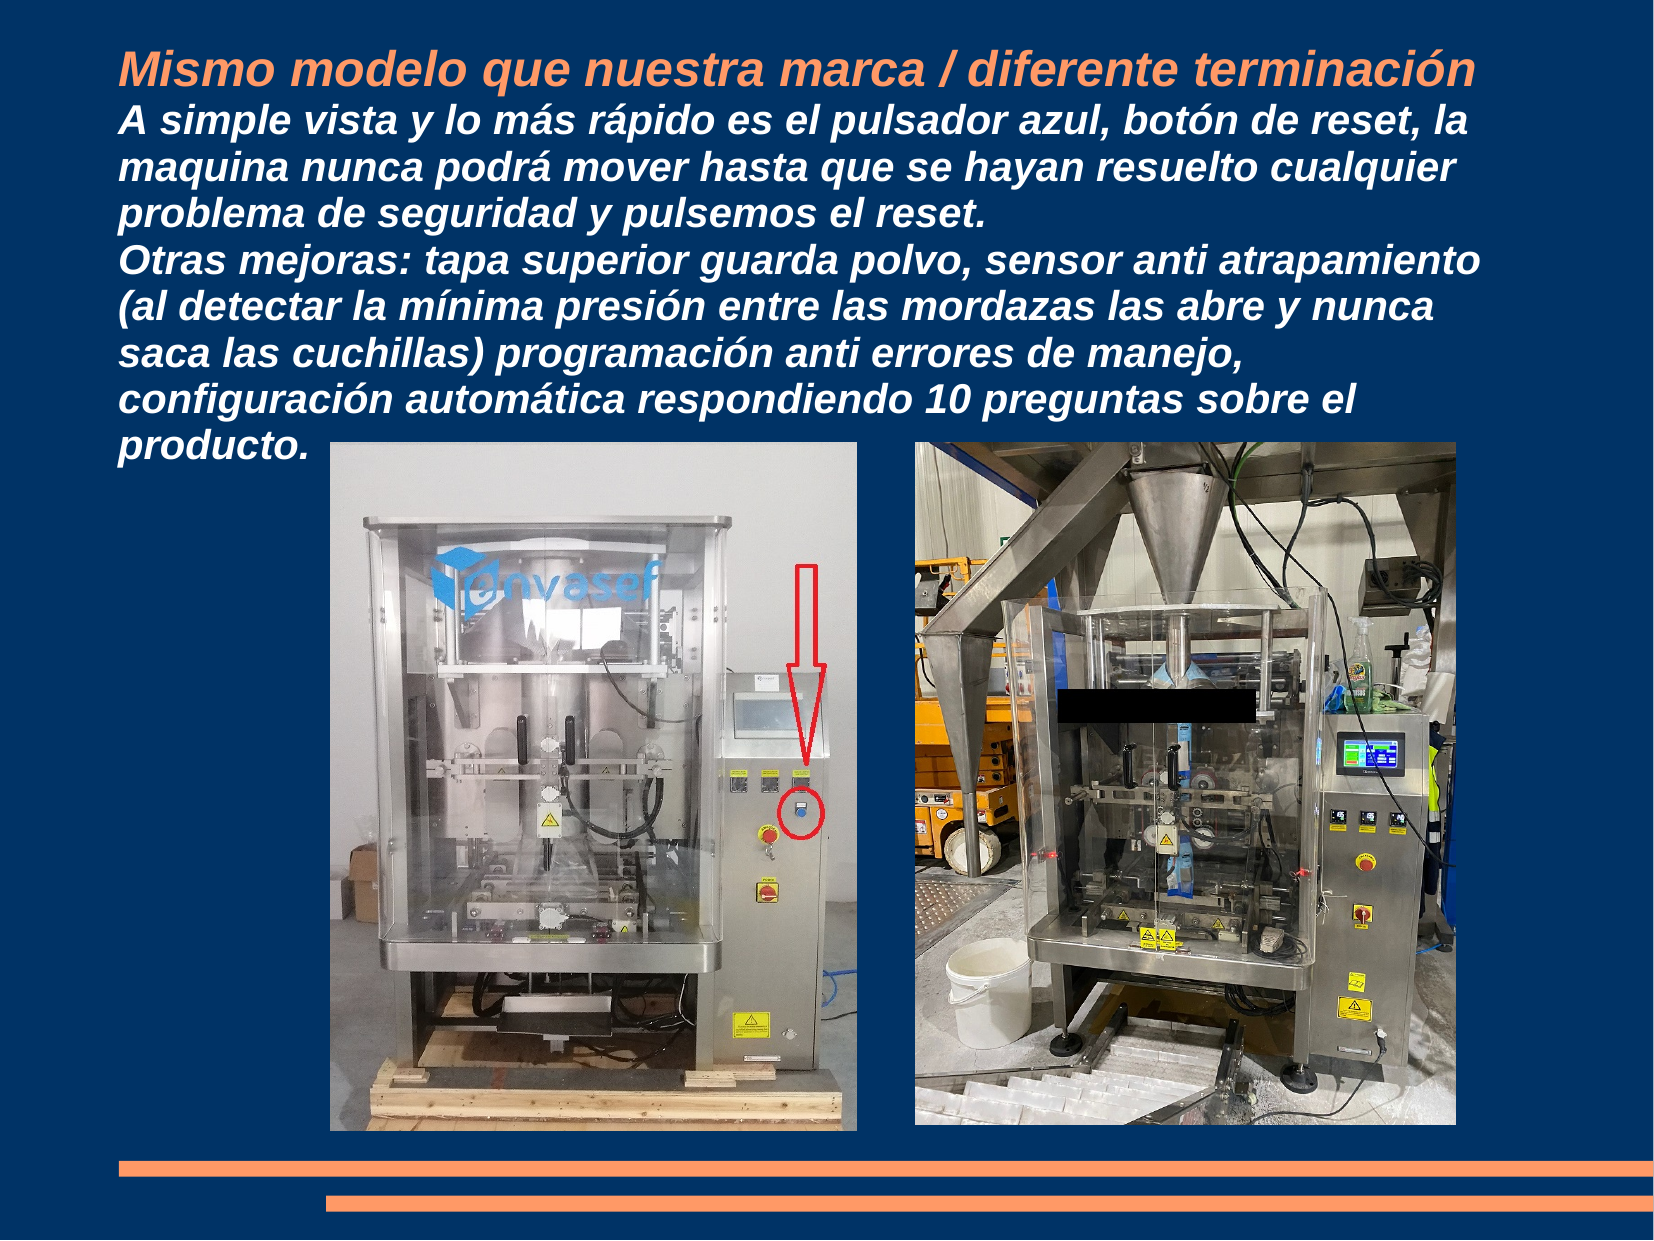

# Mismo modelo que nuestra marca / diferente terminación A simple vista y lo más rápido es el pulsador azul, botón de reset, la maquina nunca podrá mover hasta que se hayan resuelto cualquier problema de seguridad y pulsemos el reset. Otras mejoras: tapa superior guarda polvo, sensor anti atrapamiento (al detectar la mínima presión entre las mordazas las abre y nunca saca las cuchillas) programación anti errores de manejo, configuración automática respondiendo 10 preguntas sobre el producto.